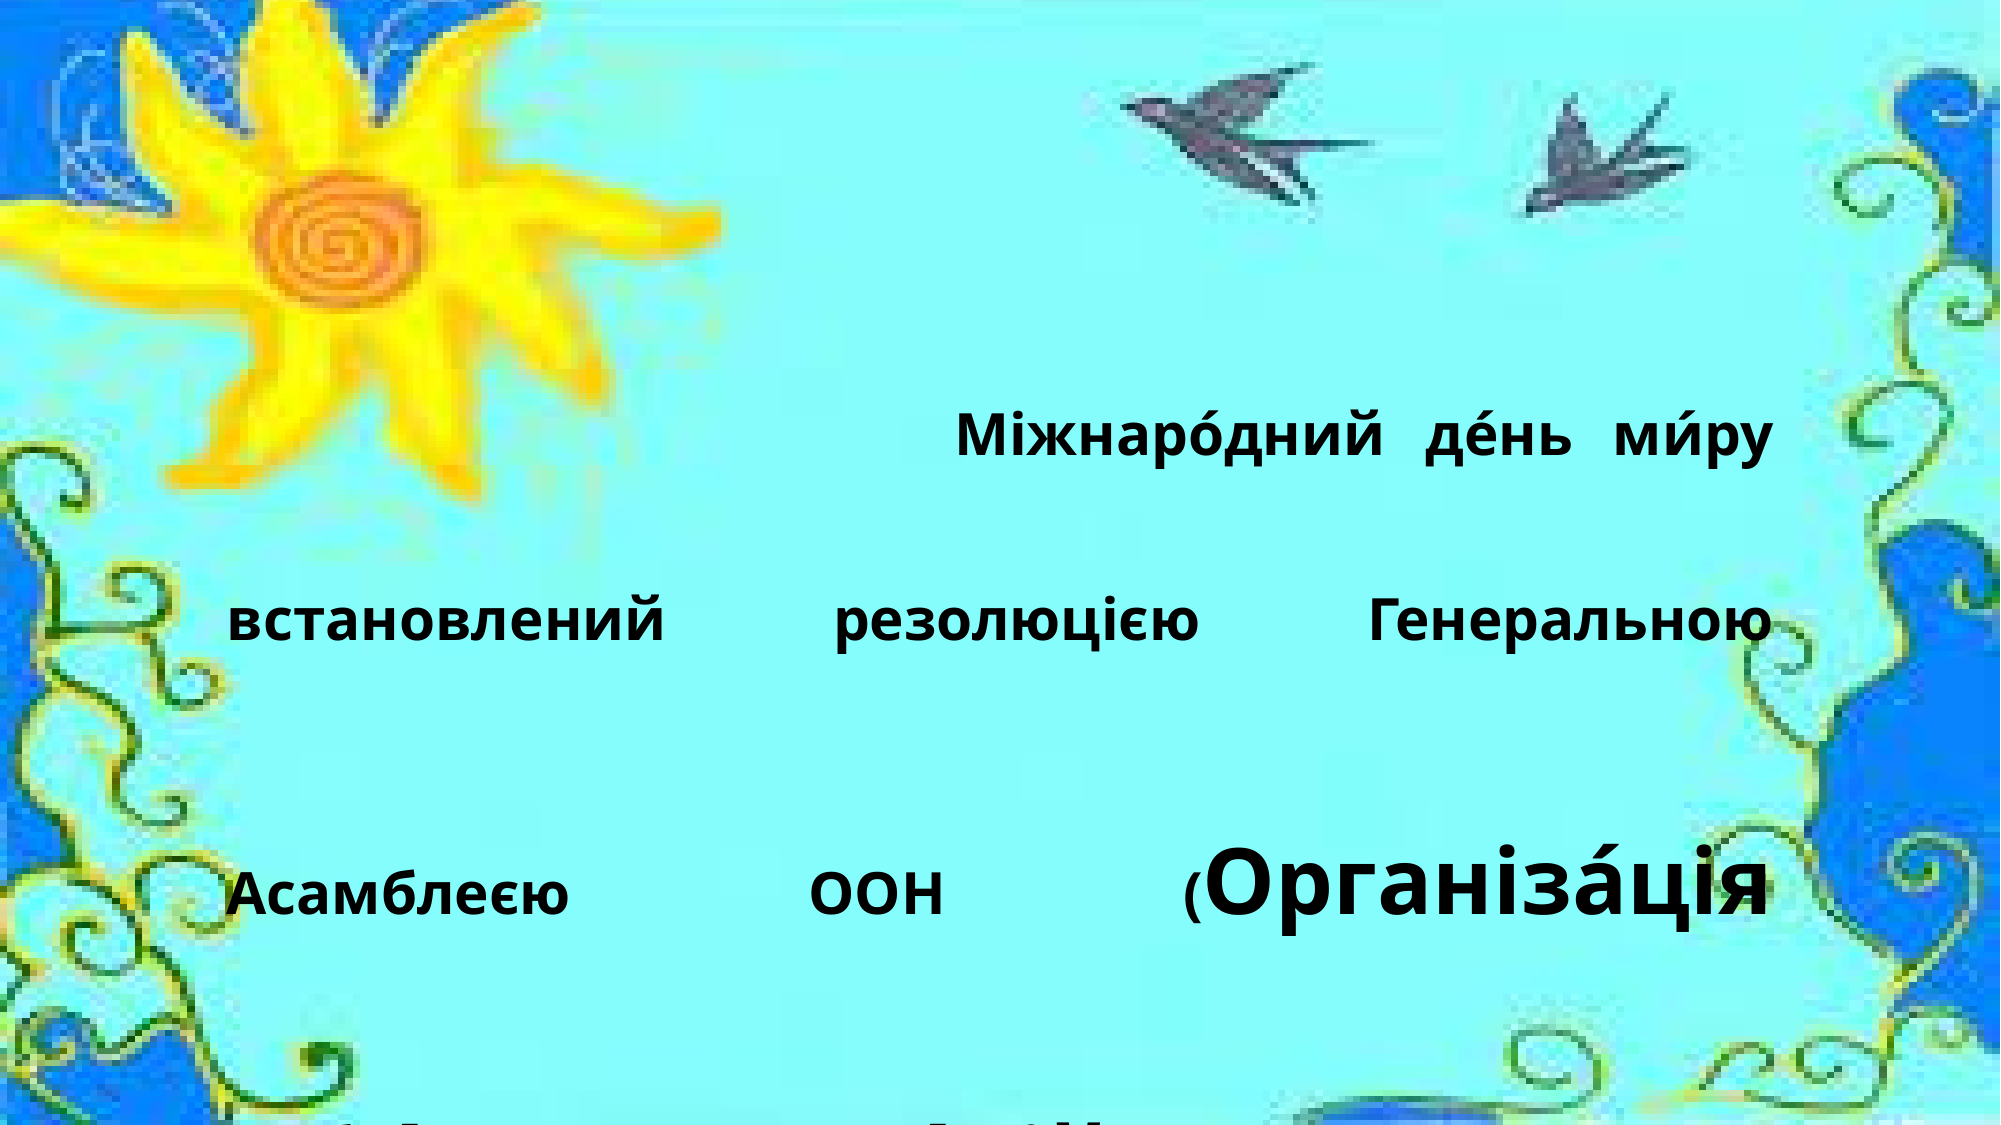

# Міжнаро́дний де́нь ми́ру встановлений резолюцією Генеральною Асамблеєю ООН (Організа́ція Об'є́днаних На́цій)  від 30 листопада 1982 р. і відзначалася в 3-й вівторок вересня, згодом Генеральна Асамблея в резолюції 55/282 від 7 вересня 2001 р. ухвалила, що починаючи з 2002 р.  Міжнародний день миру буде щорічно відзначатися 21 вересня.